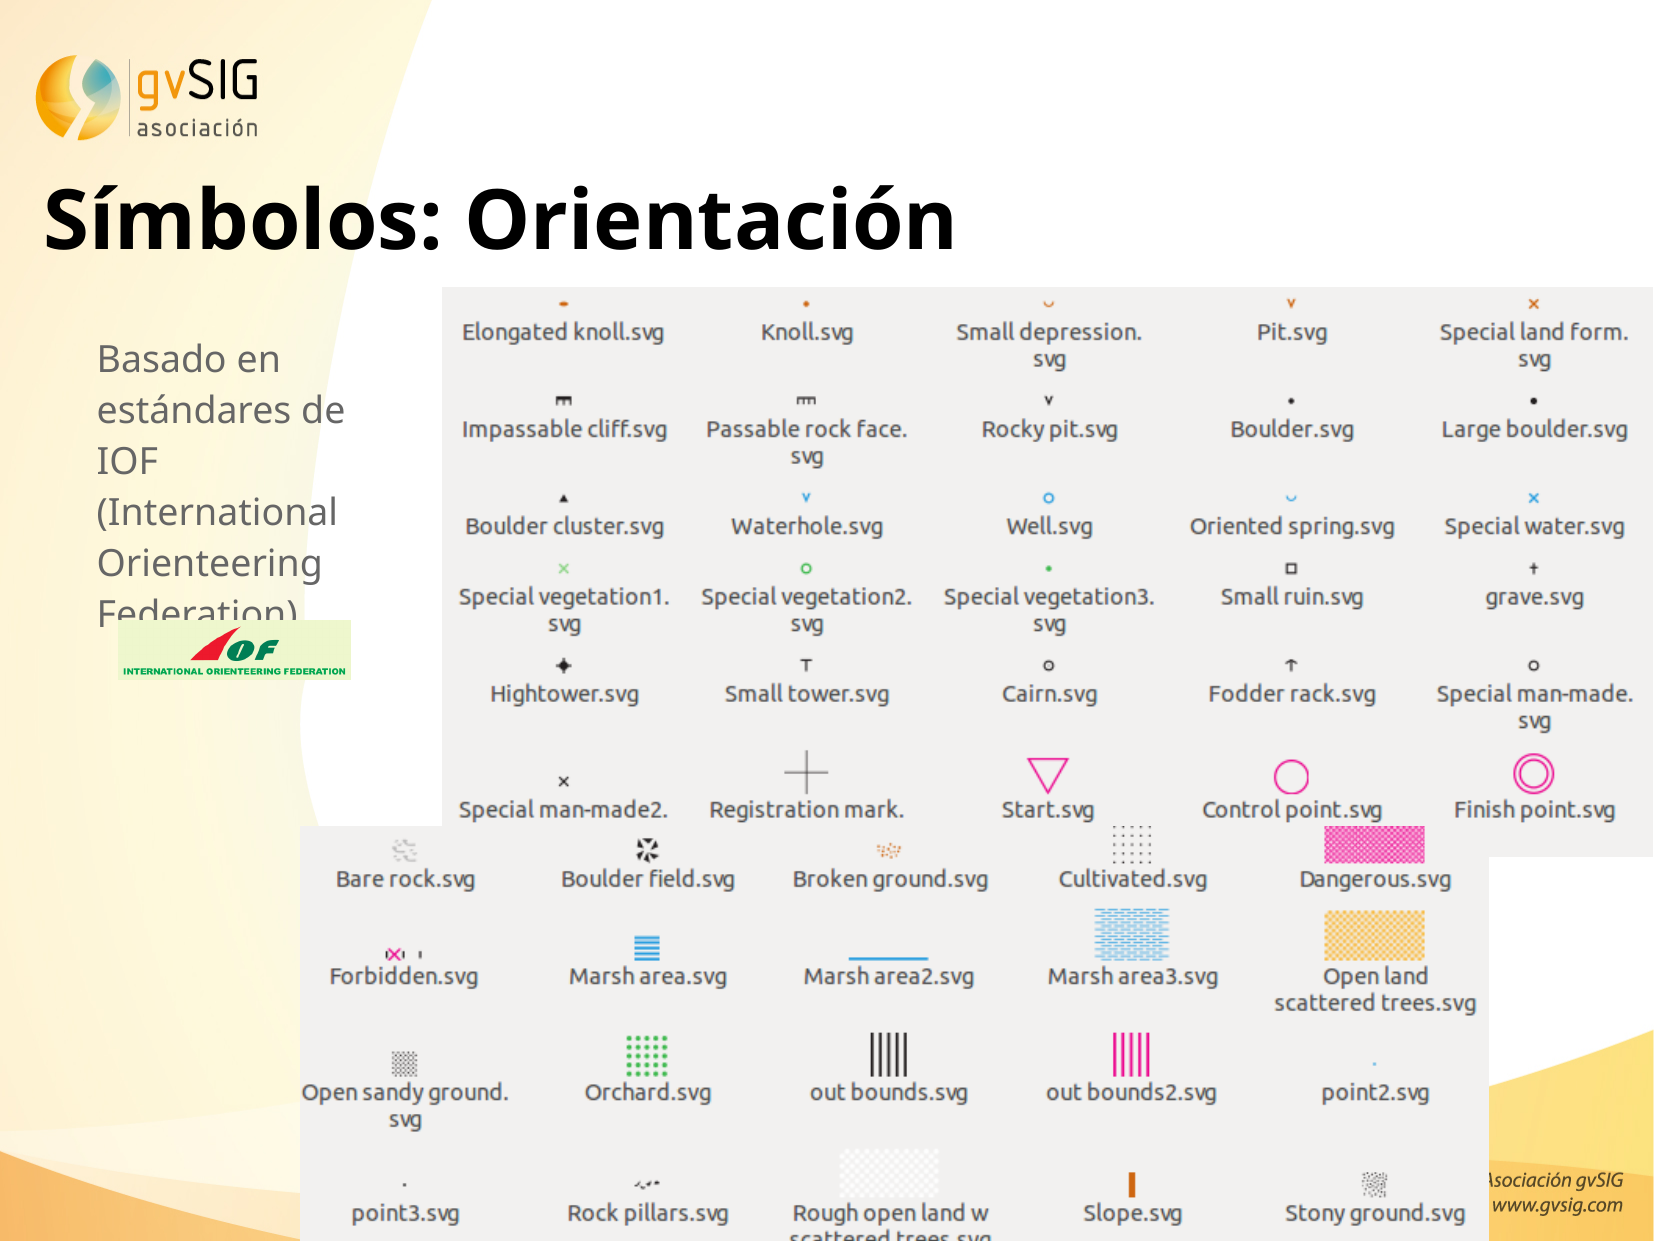

# Símbolos: Orientación
Basado en estándares de IOF (International Orienteering Federation)